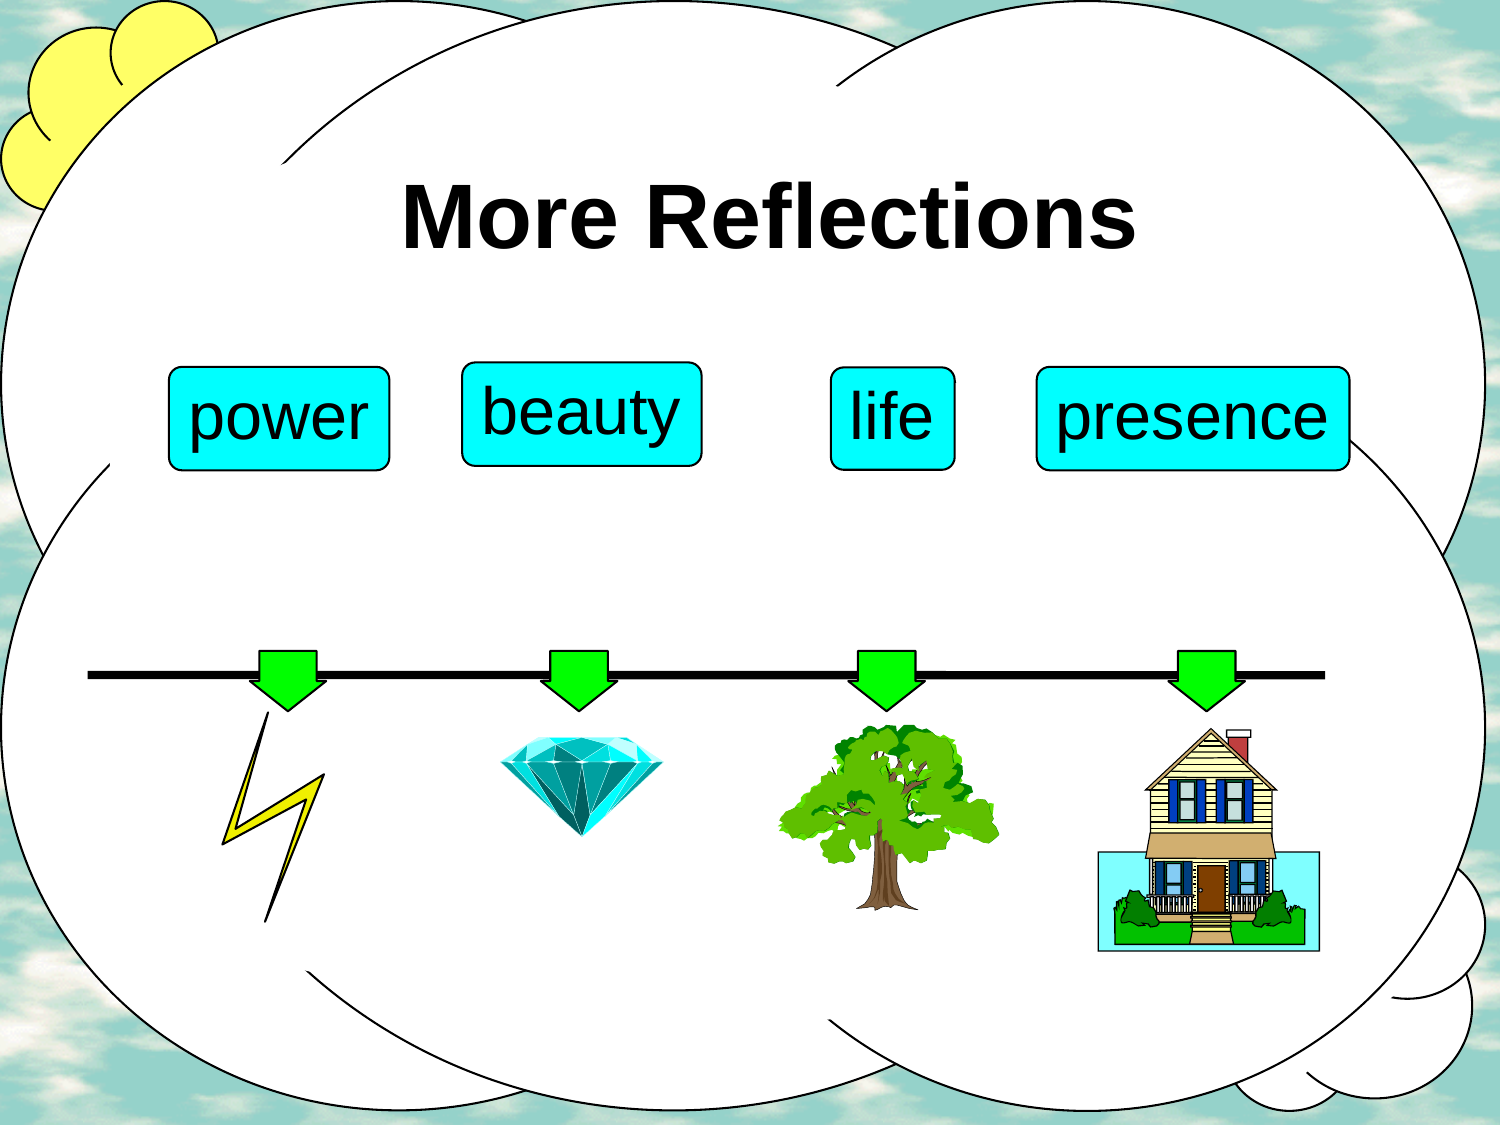

# More Reflections
beauty
power
presence
life